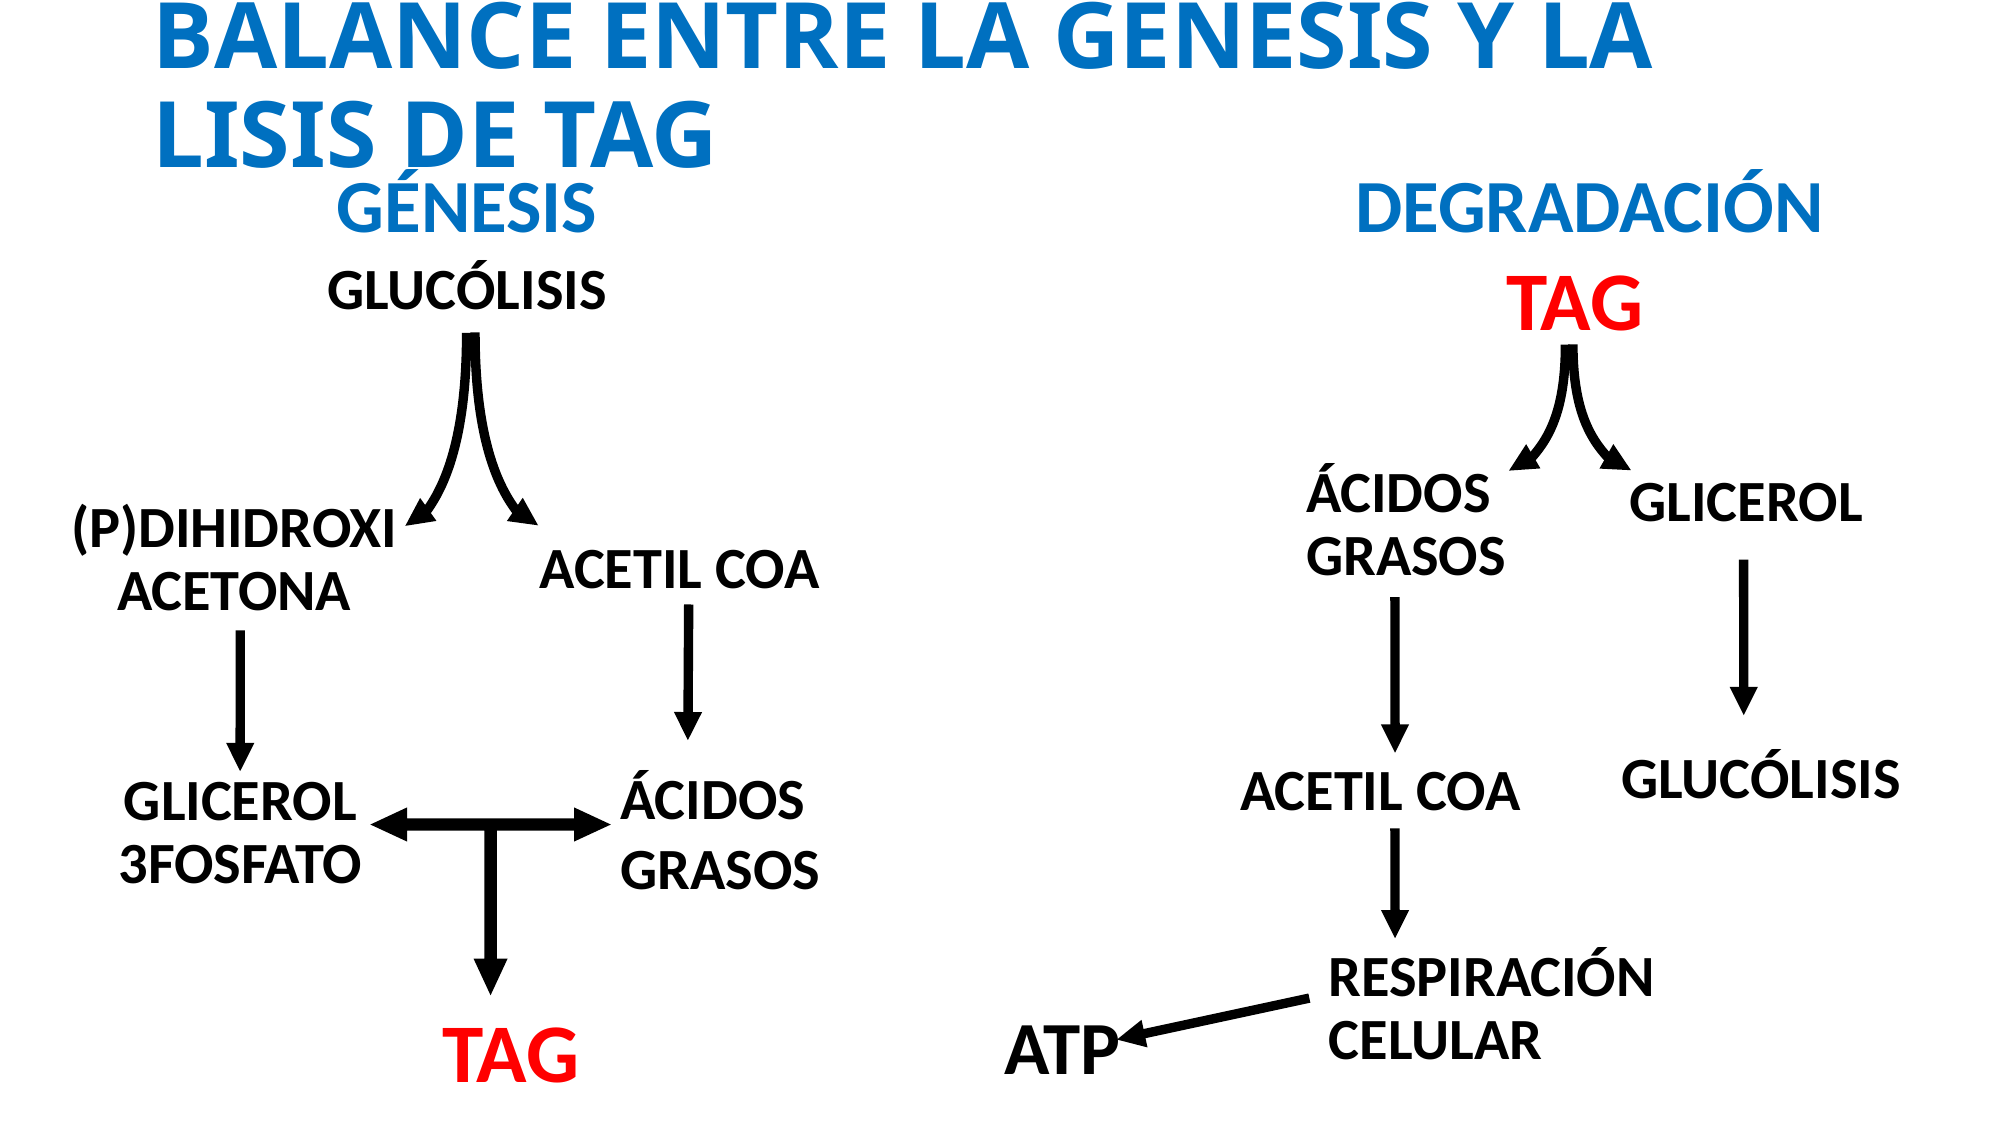

# BALANCE ENTRE LA GÉNESIS Y LA LISIS DE TAG
GÉNESIS
DEGRADACIÓN
TAG
GLUCÓLISIS
ÁCIDOS
GRASOS
GLICEROL
(P)DIHIDROXI
ACETONA
ACETIL COA
GLUCÓLISIS
ACETIL COA
ÁCIDOS
GRASOS
GLICEROL
3FOSFATO
RESPIRACIÓN CELULAR
TAG
ATP